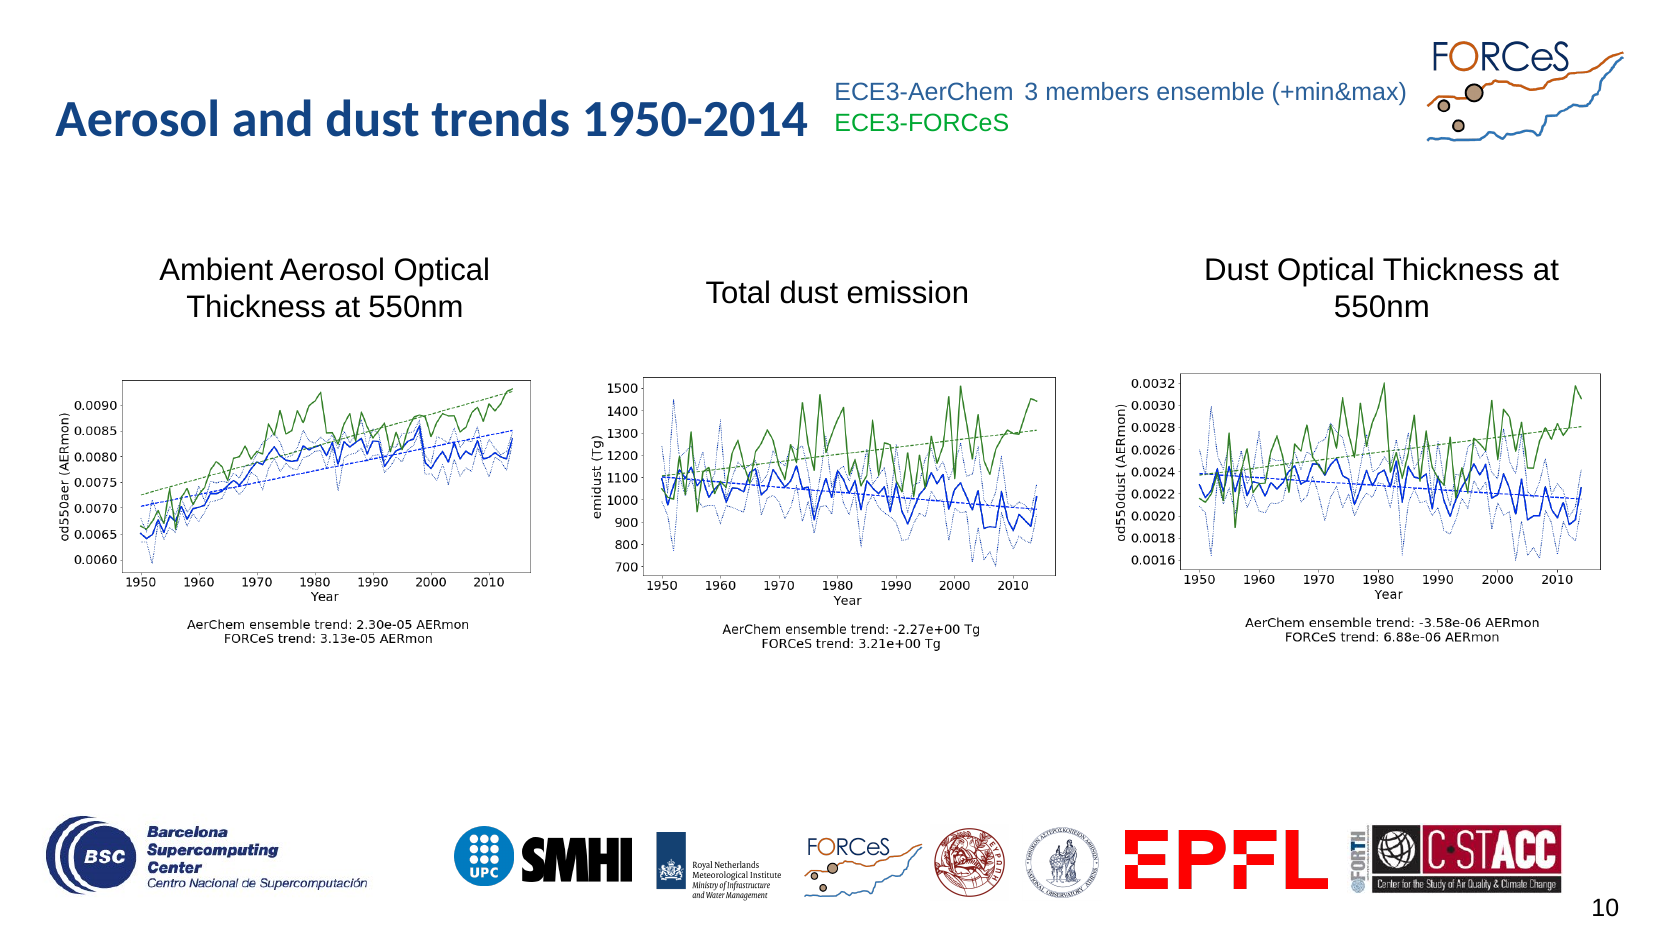

ECE3-AerChem 3 members ensemble (+min&max)
ECE3-FORCeS
Aerosol and dust trends 1950-2014
Ambient Aerosol Optical Thickness at 550nm
Dust Optical Thickness at 550nm
Total dust emission
Aerosol and dust trends or something alike would describe better what's shown in the slide.